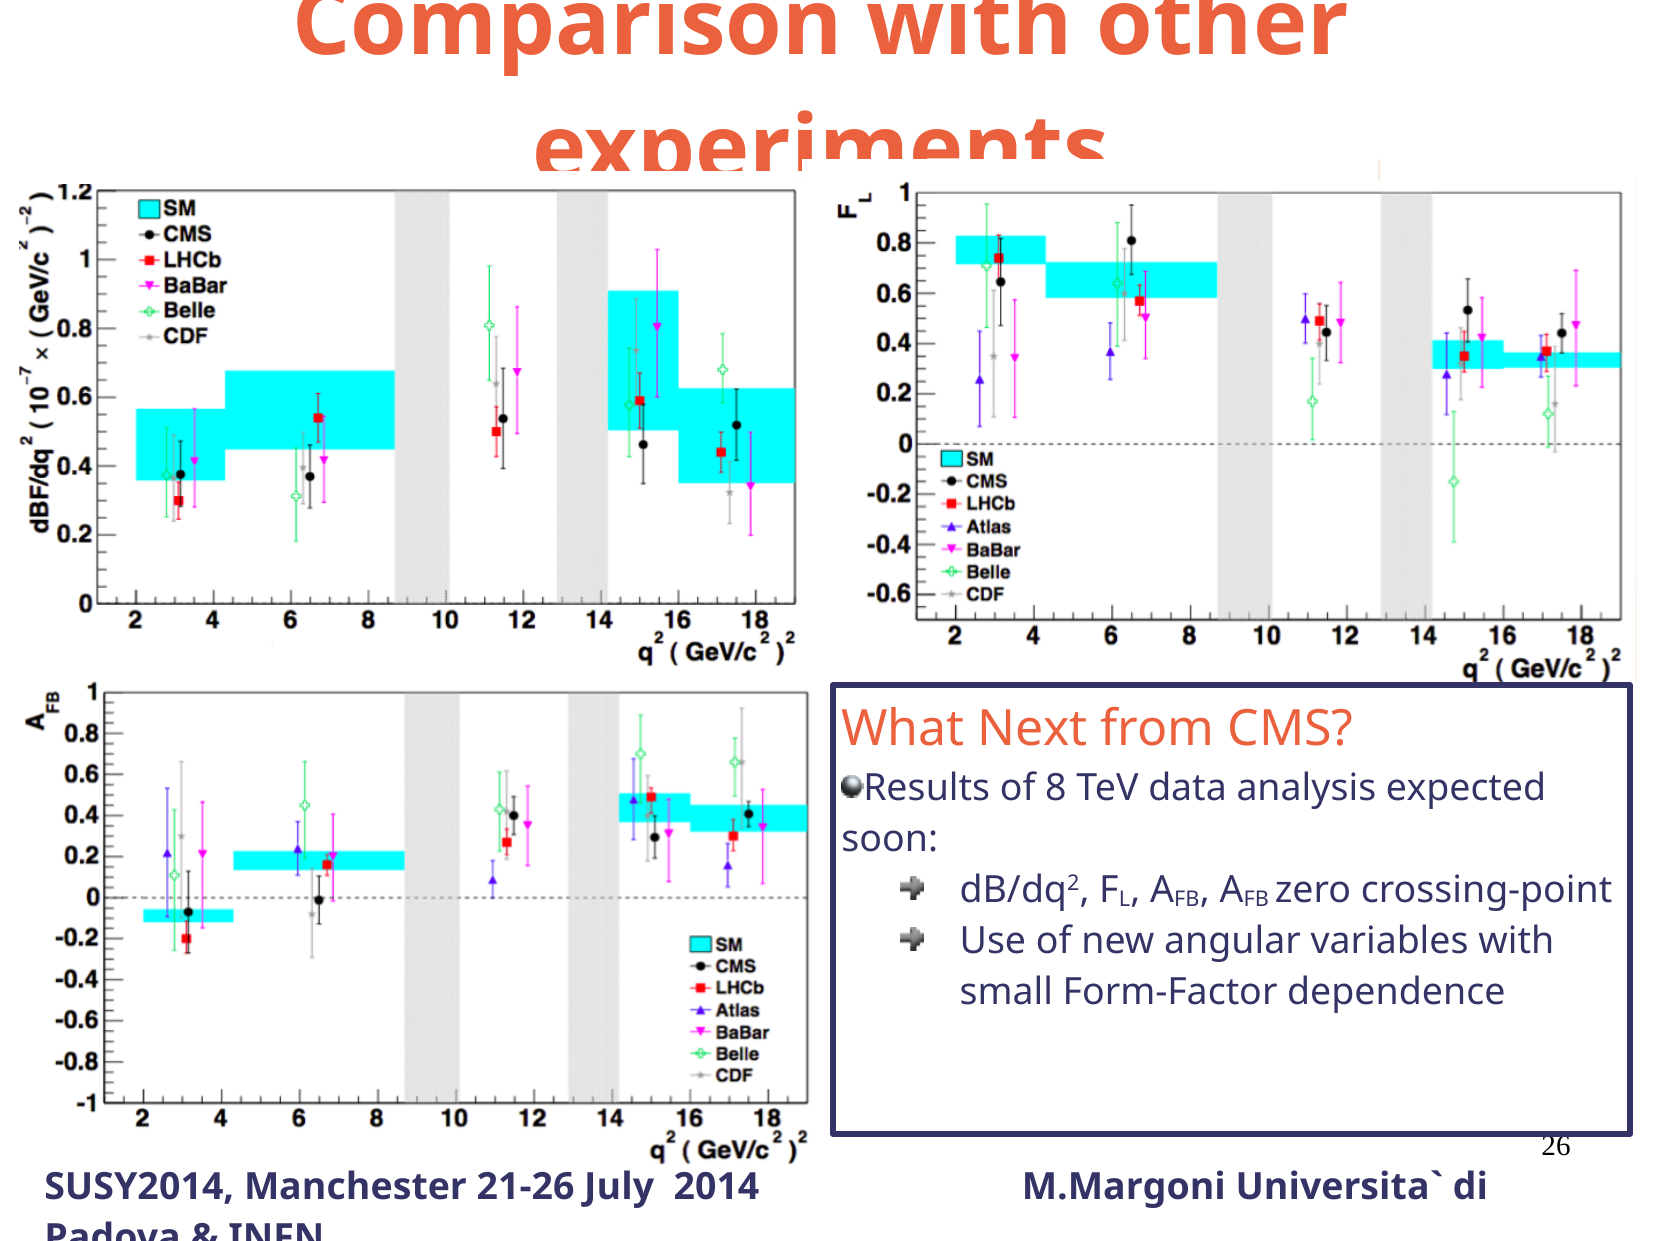

# Comparison with other experiments
What Next from CMS?
Results of 8 TeV data analysis expected soon:
dB/dq2, FL, AFB, AFB zero crossing-point
Use of new angular variables with small Form-Factor dependence
26
SUSY2014, Manchester 21-26 July 2014 M.Margoni Universita` di Padova & INFN